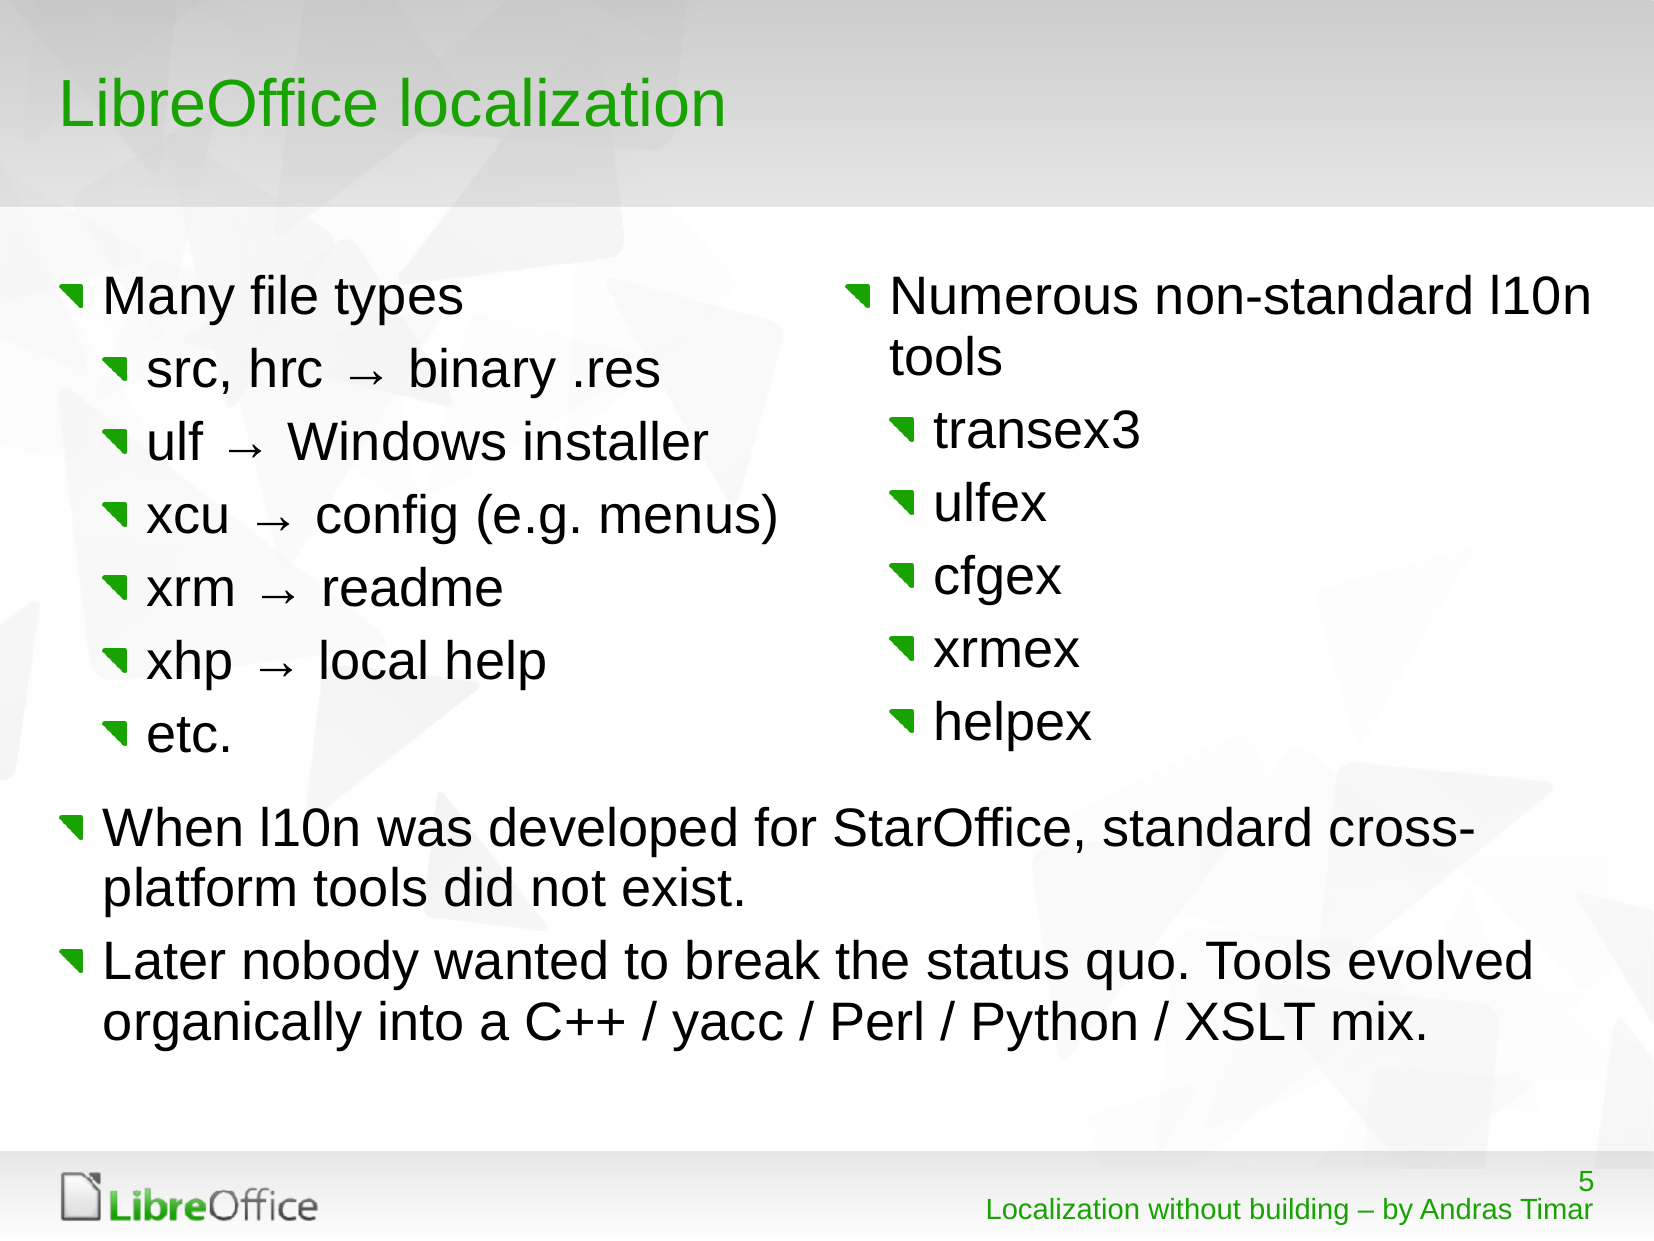

# LibreOffice localization
Many file types
src, hrc → binary .res
ulf → Windows installer
xcu → config (e.g. menus)
xrm → readme
xhp → local help
etc.
Numerous non-standard l10n tools
transex3
ulfex
cfgex
xrmex
helpex
When l10n was developed for StarOffice, standard cross-platform tools did not exist.
Later nobody wanted to break the status quo. Tools evolved organically into a C++ / yacc / Perl / Python / XSLT mix.
5
Localization without building – by Andras Timar